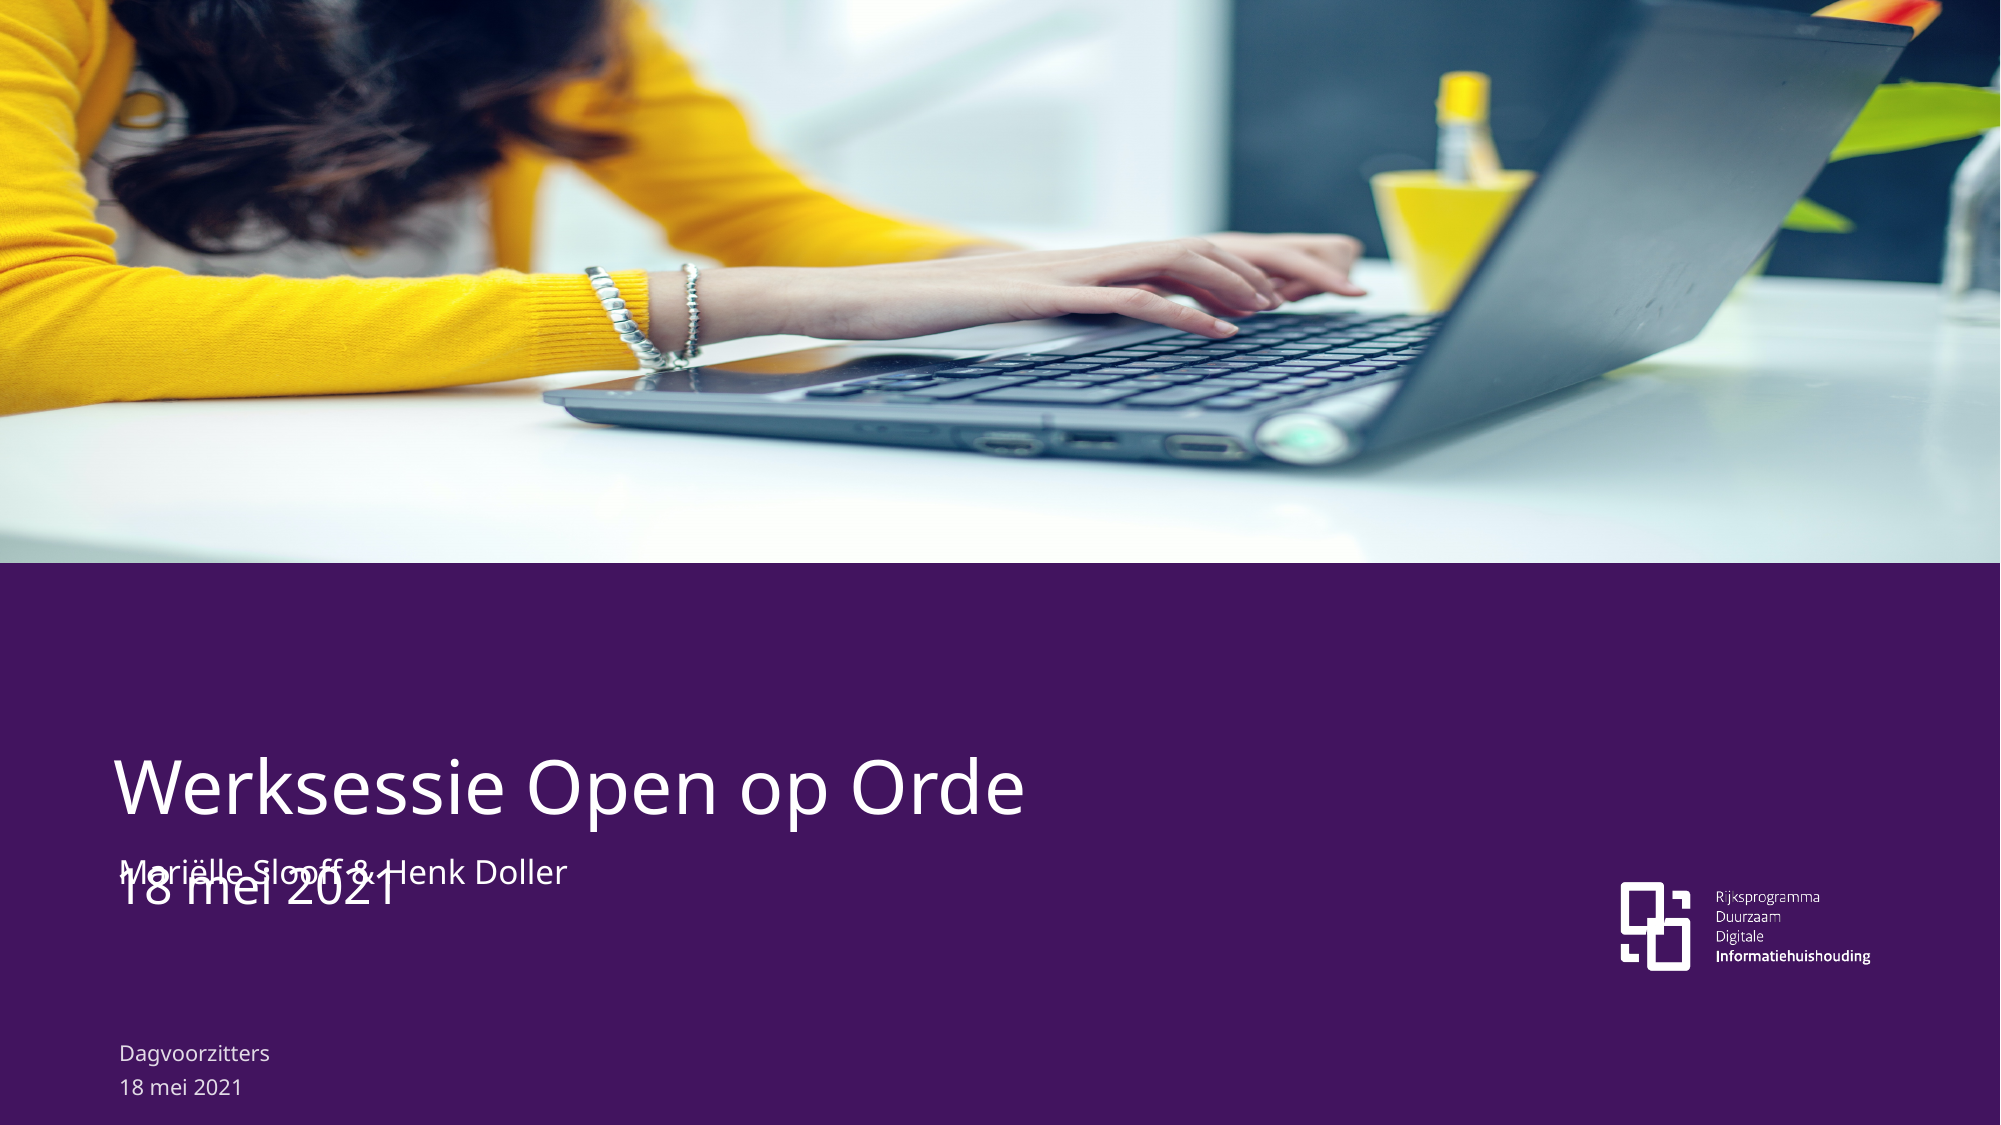

# Werksessie Open op Orde
18 mei 2021
Mariëlle Slooff & Henk Doller
Dagvoorzitters
18 mei 2021